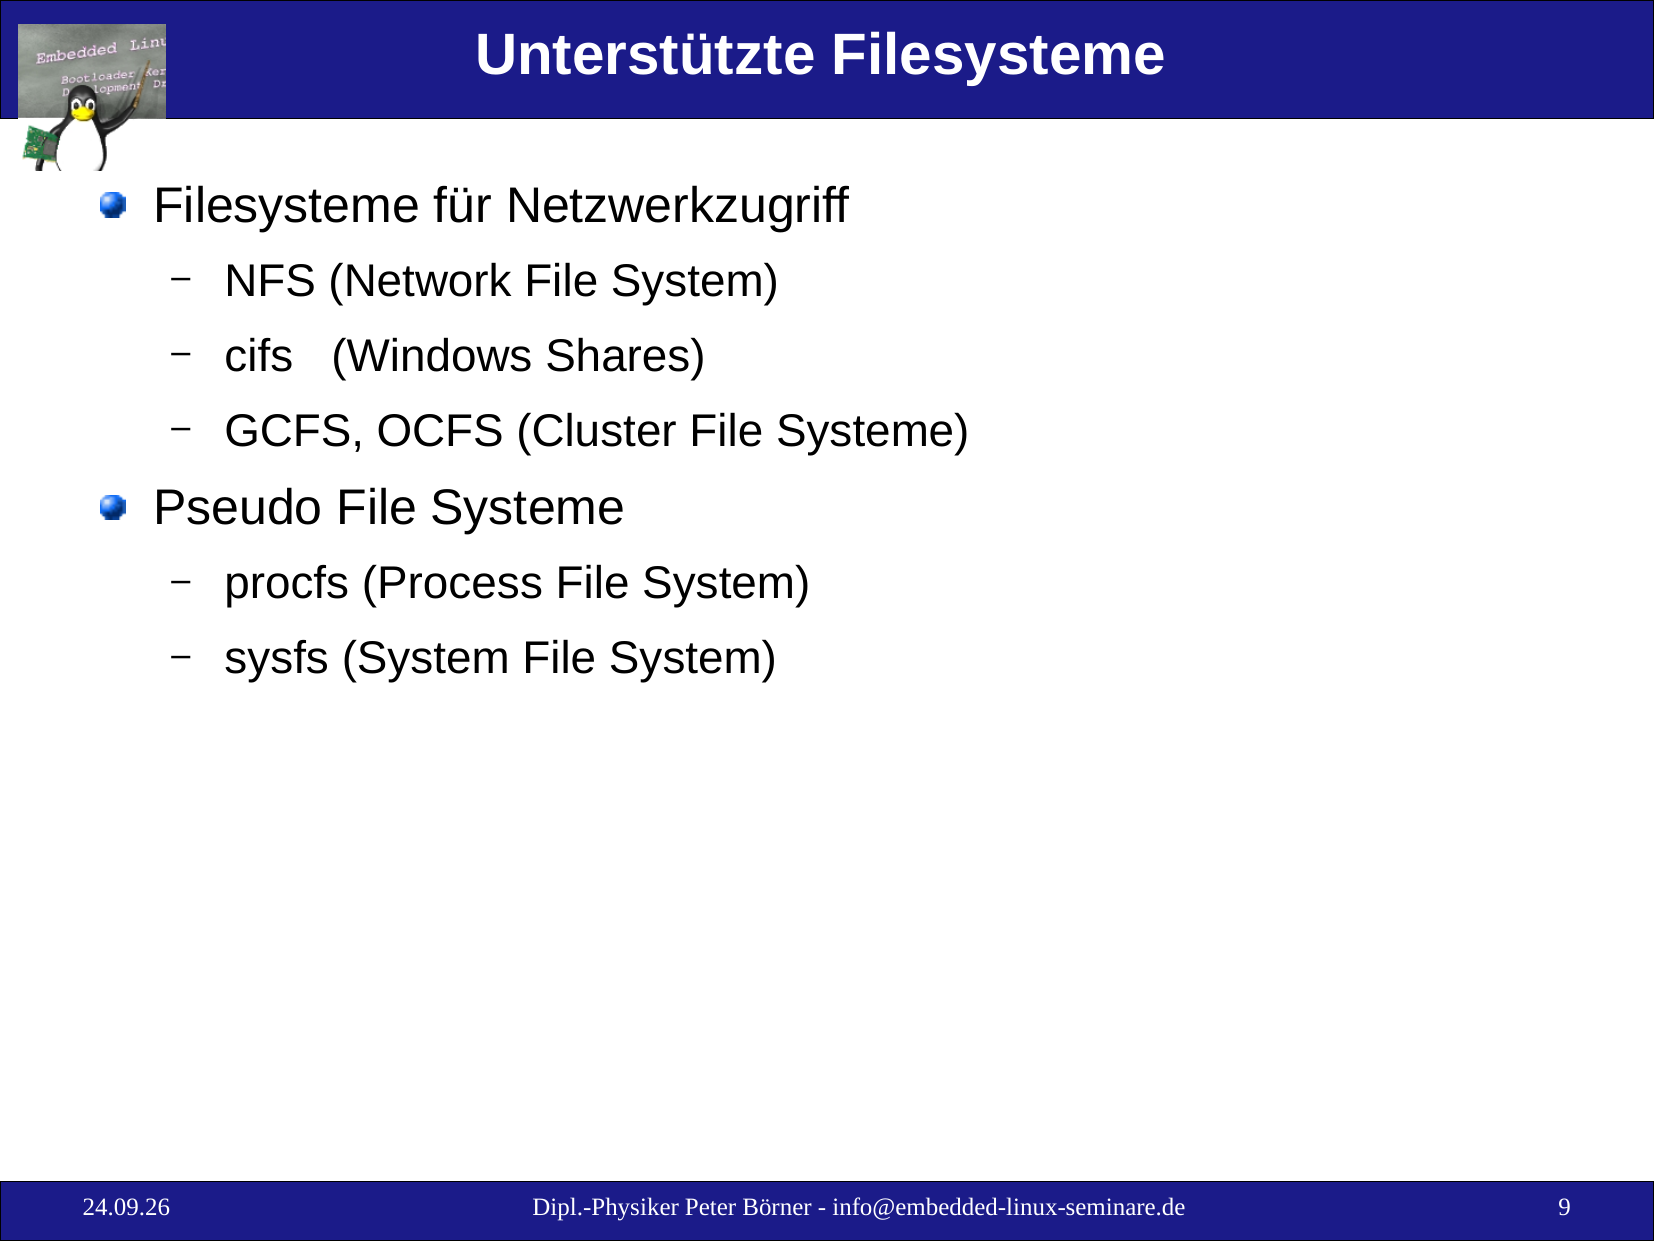

# Unterstützte Filesysteme
Filesysteme für Netzwerkzugriff
NFS (Network File System)
cifs (Windows Shares)
GCFS, OCFS (Cluster File Systeme)
Pseudo File Systeme
procfs (Process File System)
sysfs (System File System)
 Dipl.-Physiker Peter Börner - info@embedded-linux-seminare.de
9